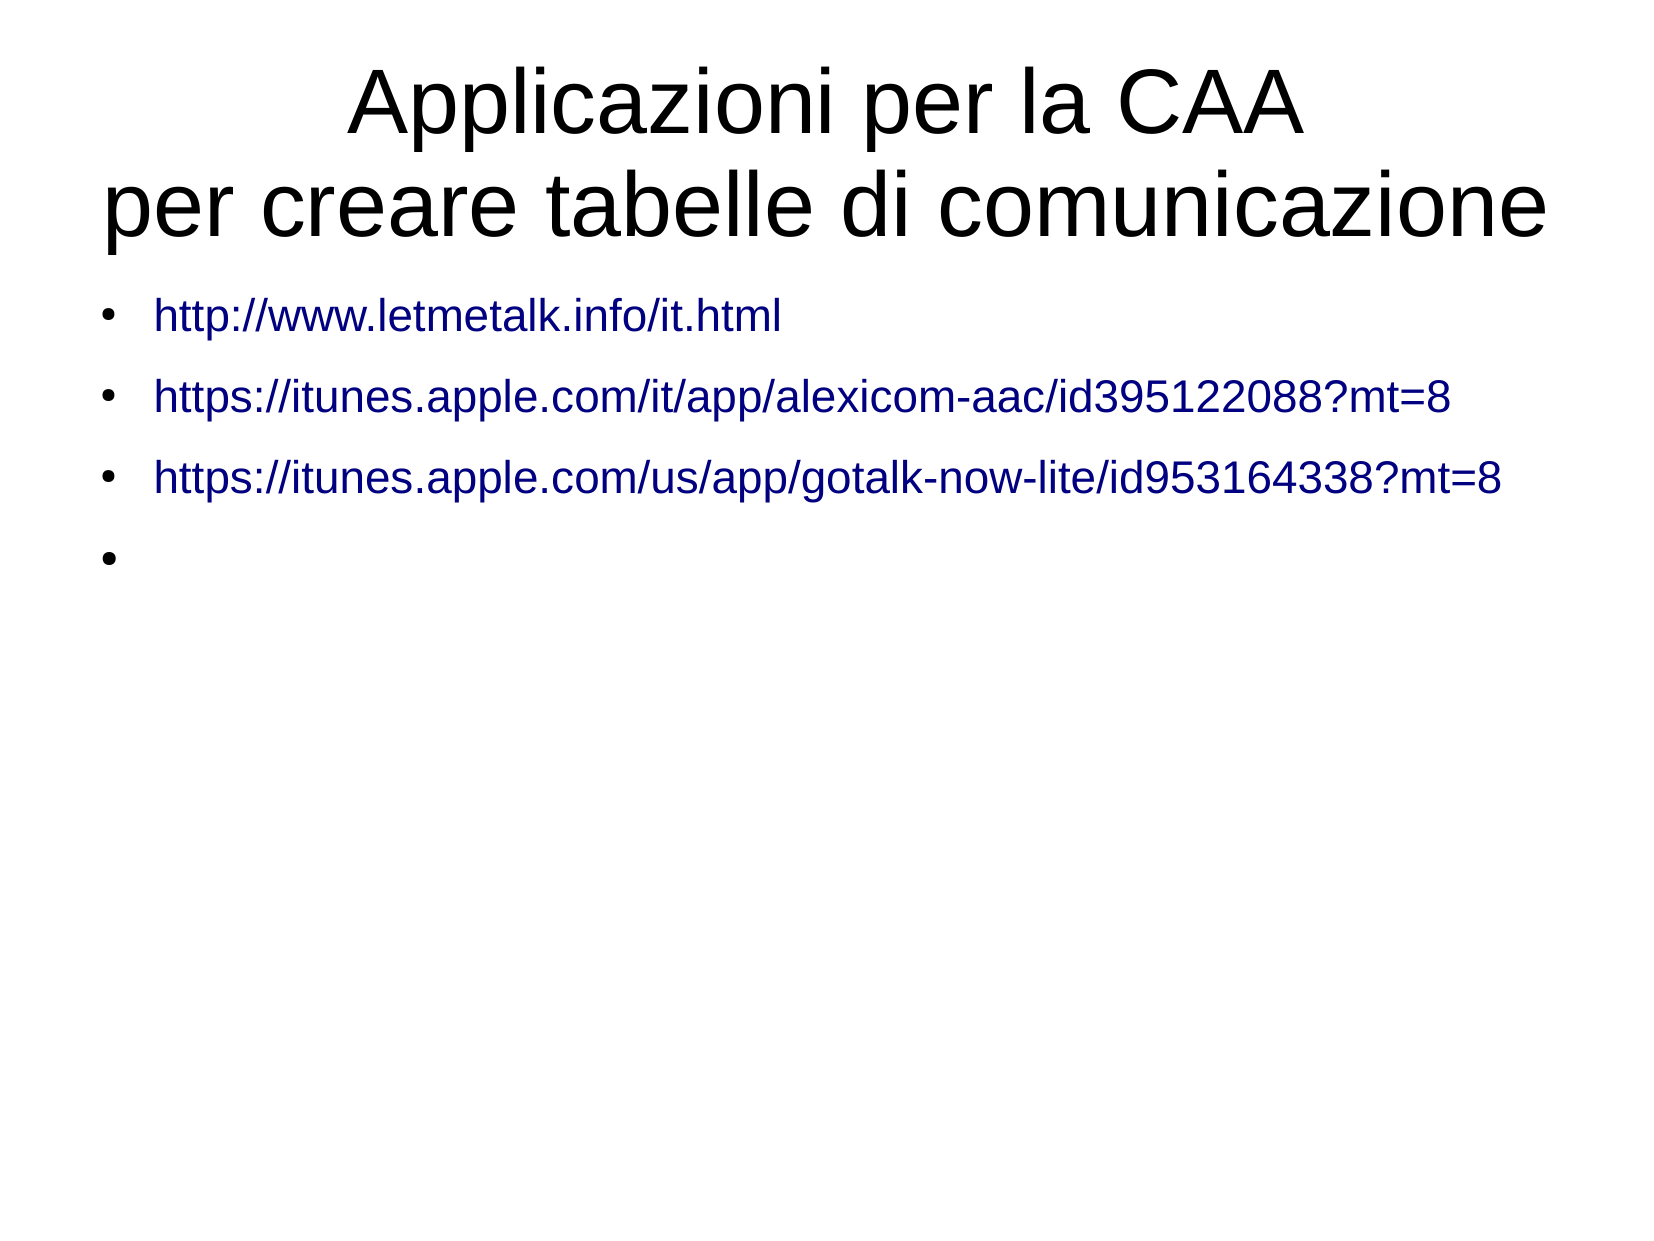

# Applicazioni per la CAA per creare tabelle di comunicazione
http://www.letmetalk.info/it.html
https://itunes.apple.com/it/app/alexicom-aac/id395122088?mt=8
https://itunes.apple.com/us/app/gotalk-now-lite/id953164338?mt=8